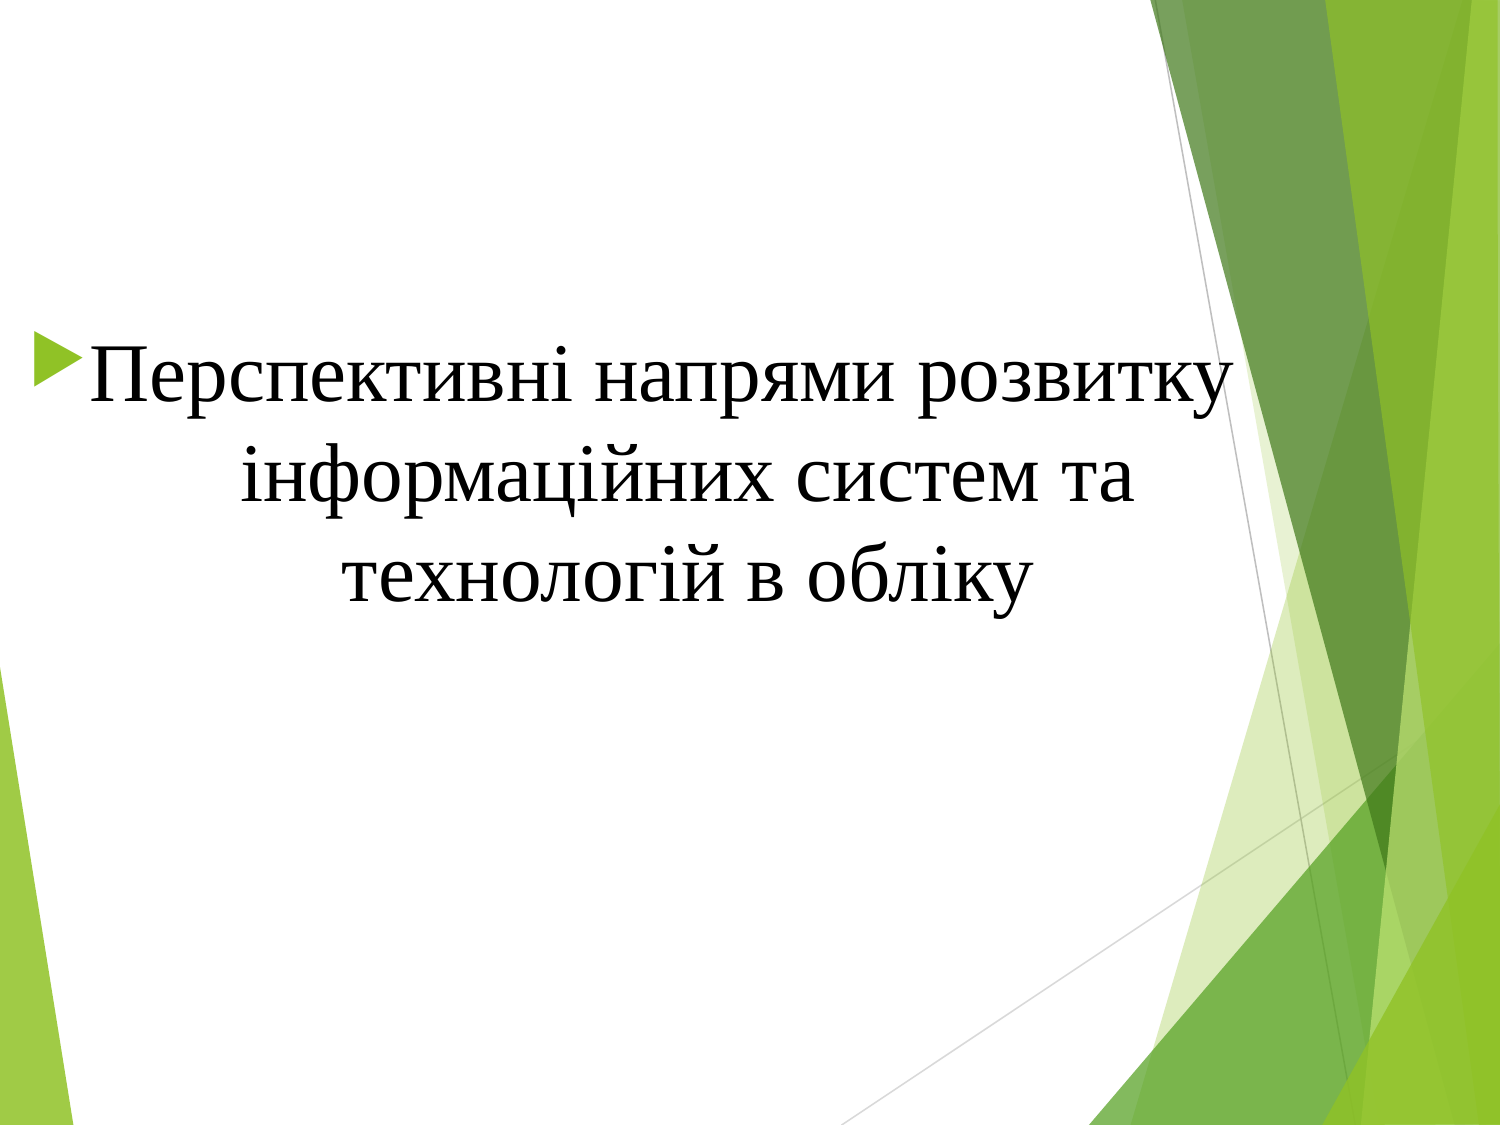

# Перспективні напрями розвитку інформаційних систем та технологій в обліку